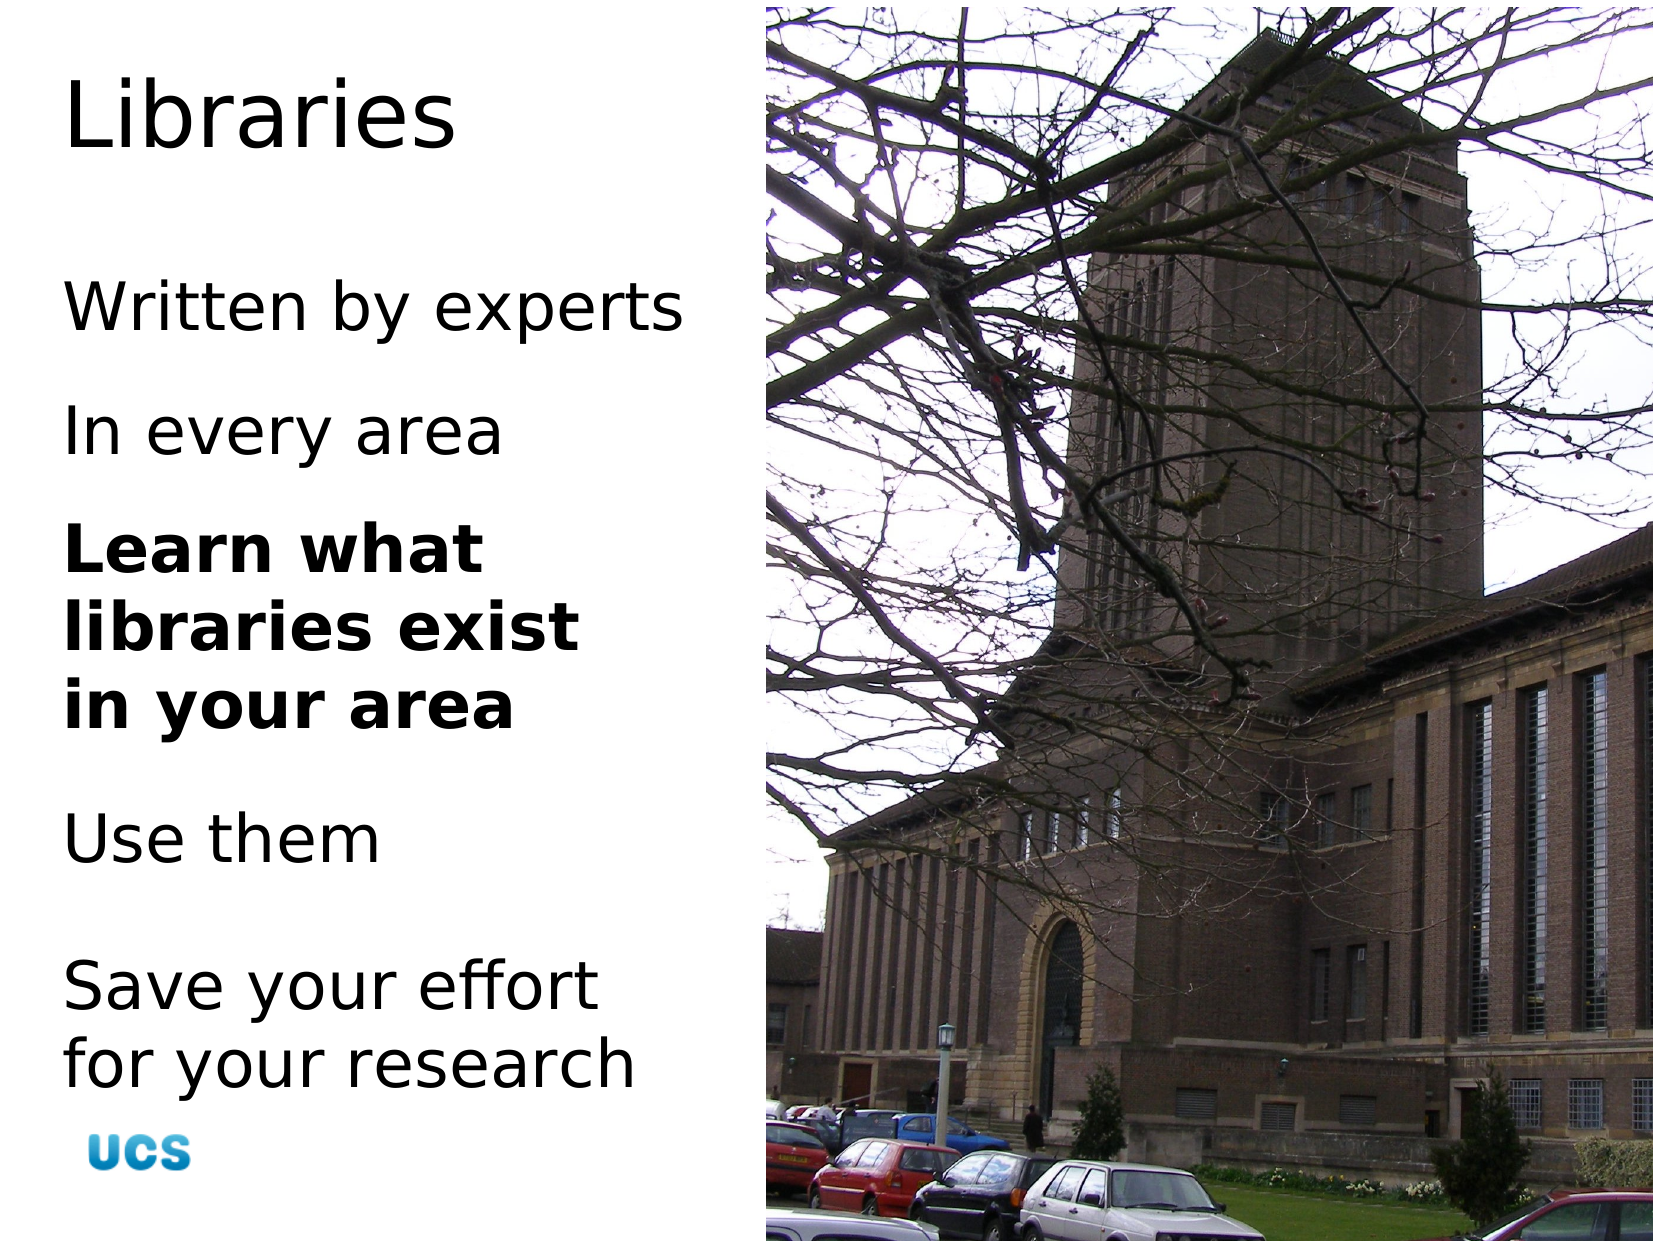

Libraries
Written by experts
In every area
Learn what
libraries exist
in your area
Use them
Save your effort
for your research